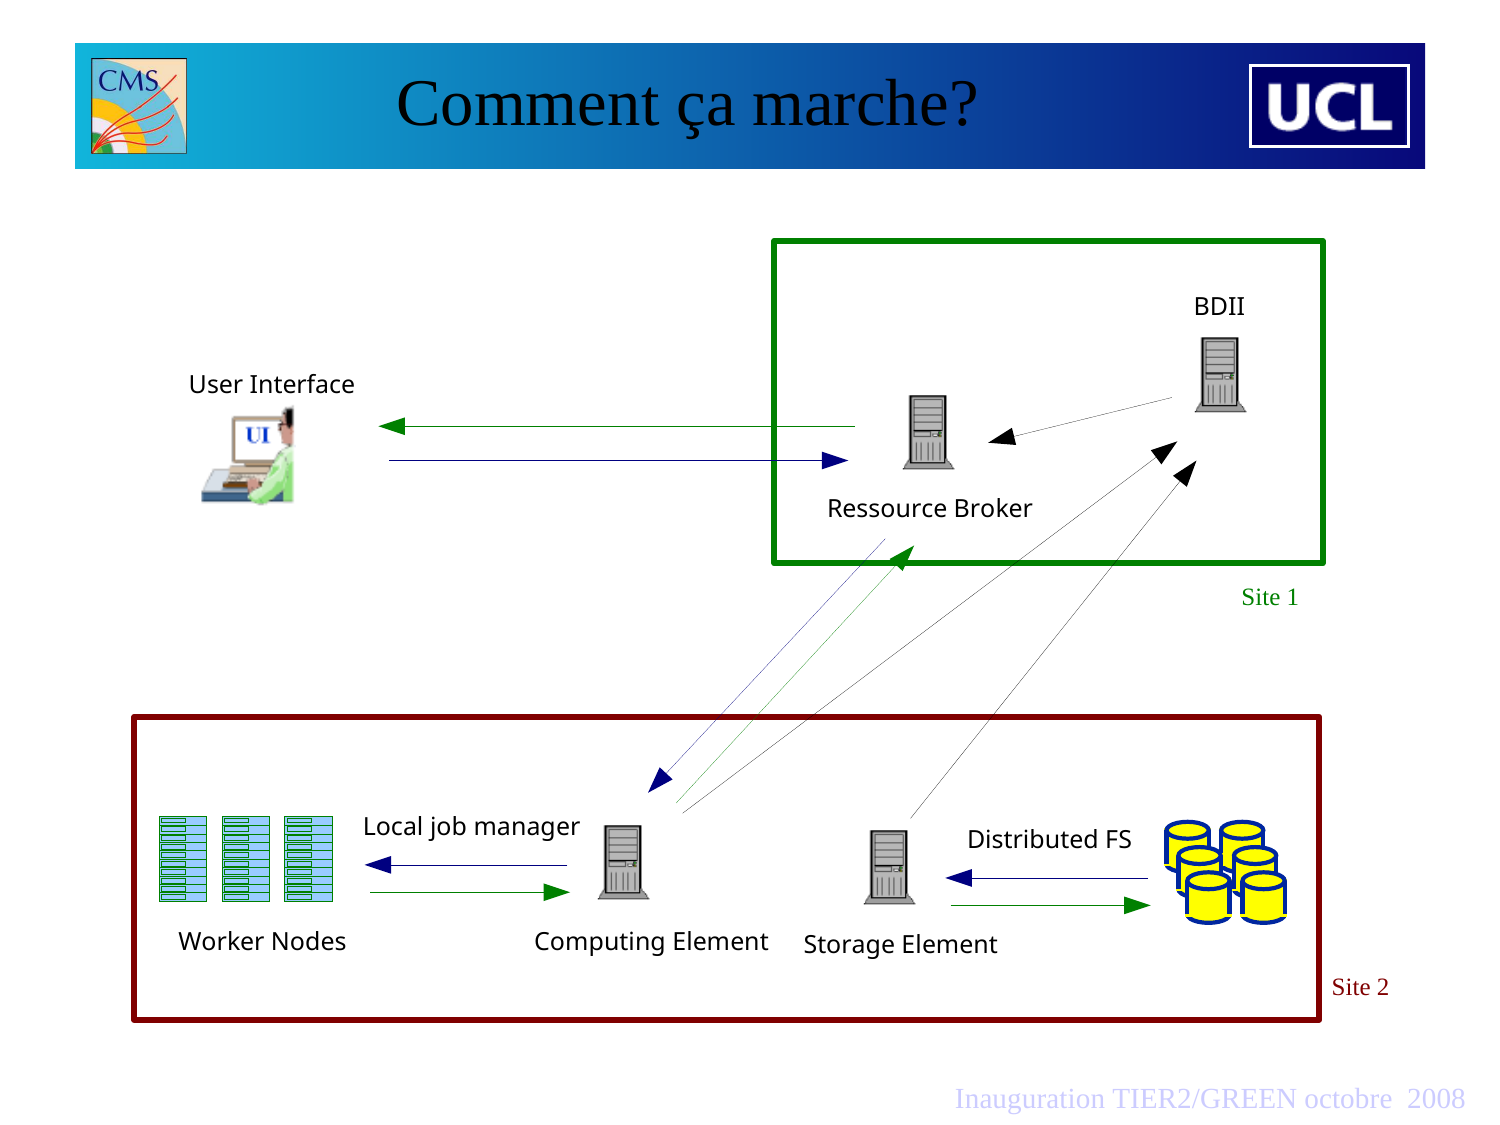

Comment ça marche?
BDII
User Interface
Ressource Broker
Site 1
Local job manager
Distributed FS
Worker Nodes
Computing Element
Storage Element
Site 2
Inauguration TIER2/GREEN octobre 2008